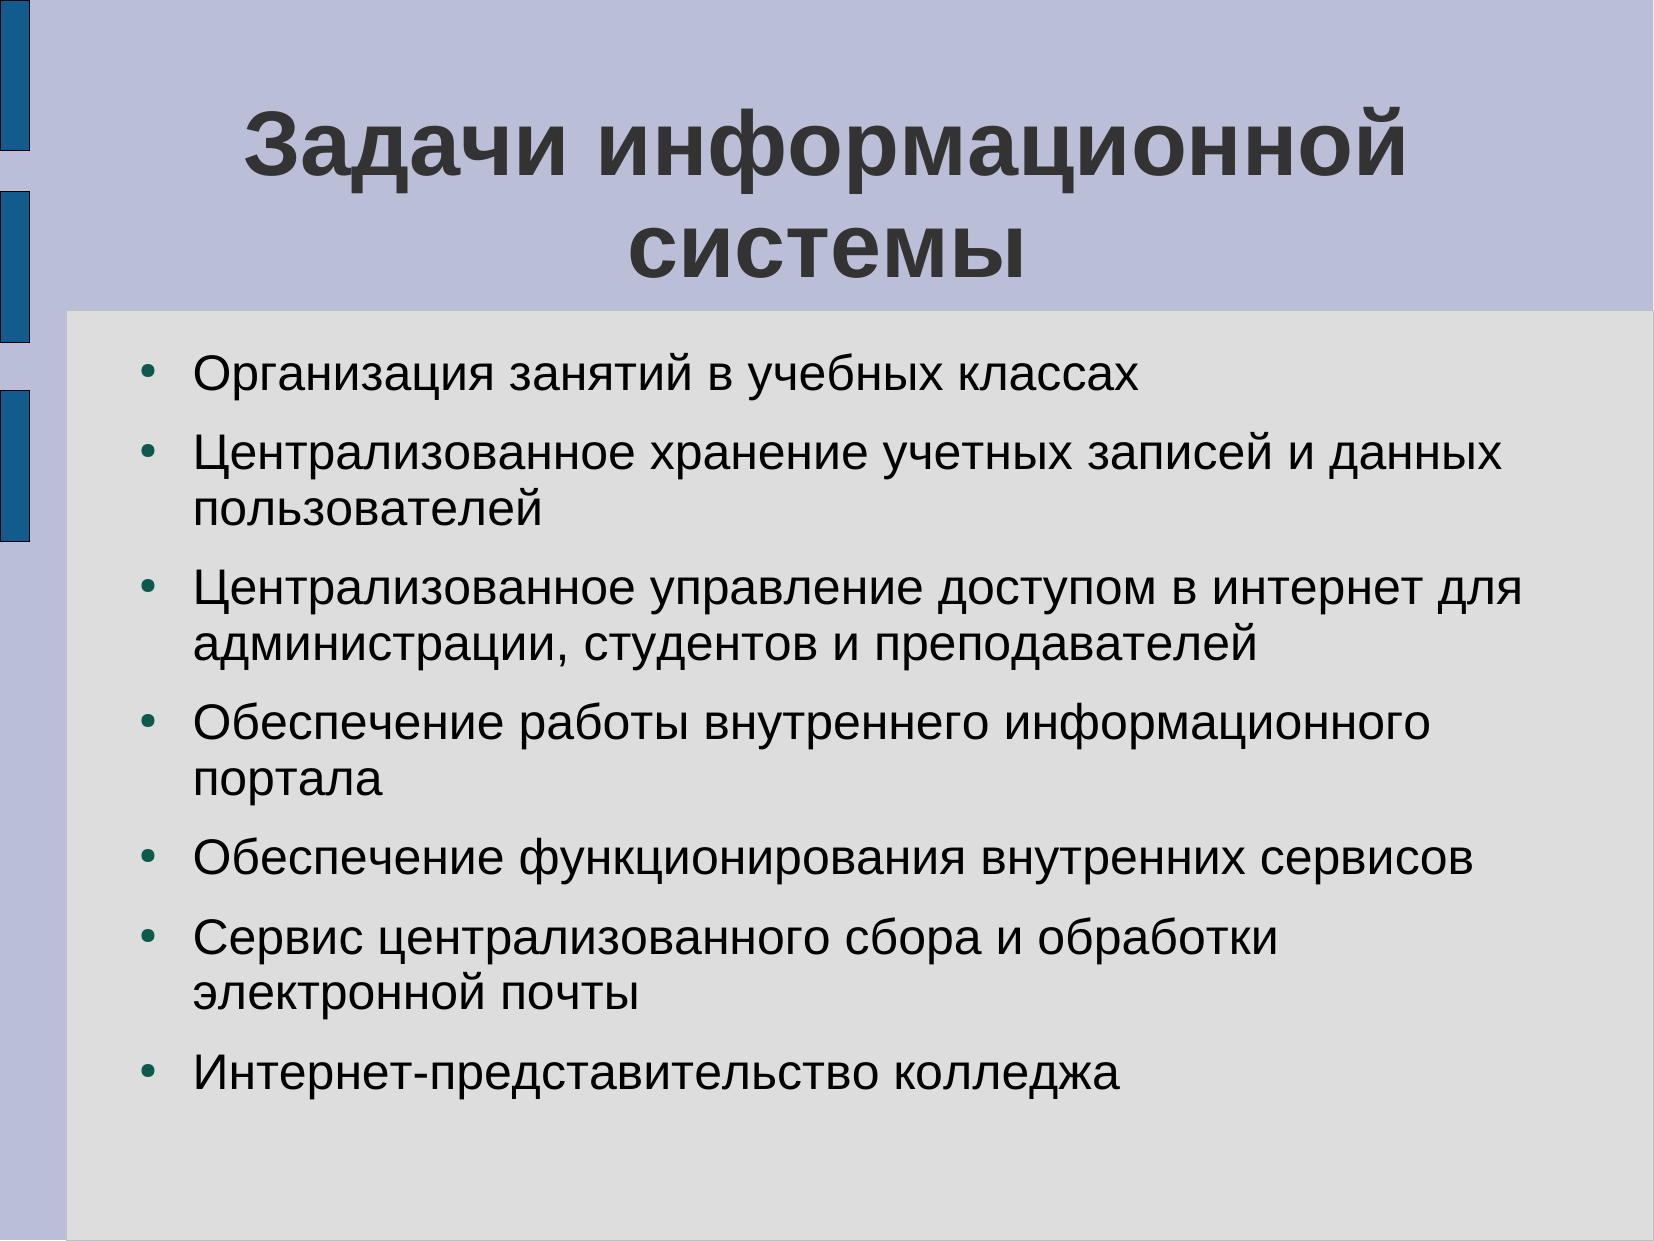

# Задачи информационной системы
Организация занятий в учебных классах
Централизованное хранение учетных записей и данных пользователей
Централизованное управление доступом в интернет для администрации, студентов и преподавателей
Обеспечение работы внутреннего информационного портала
Обеспечение функционирования внутренних сервисов
Сервис централизованного сбора и обработки электронной почты
Интернет-представительство колледжа